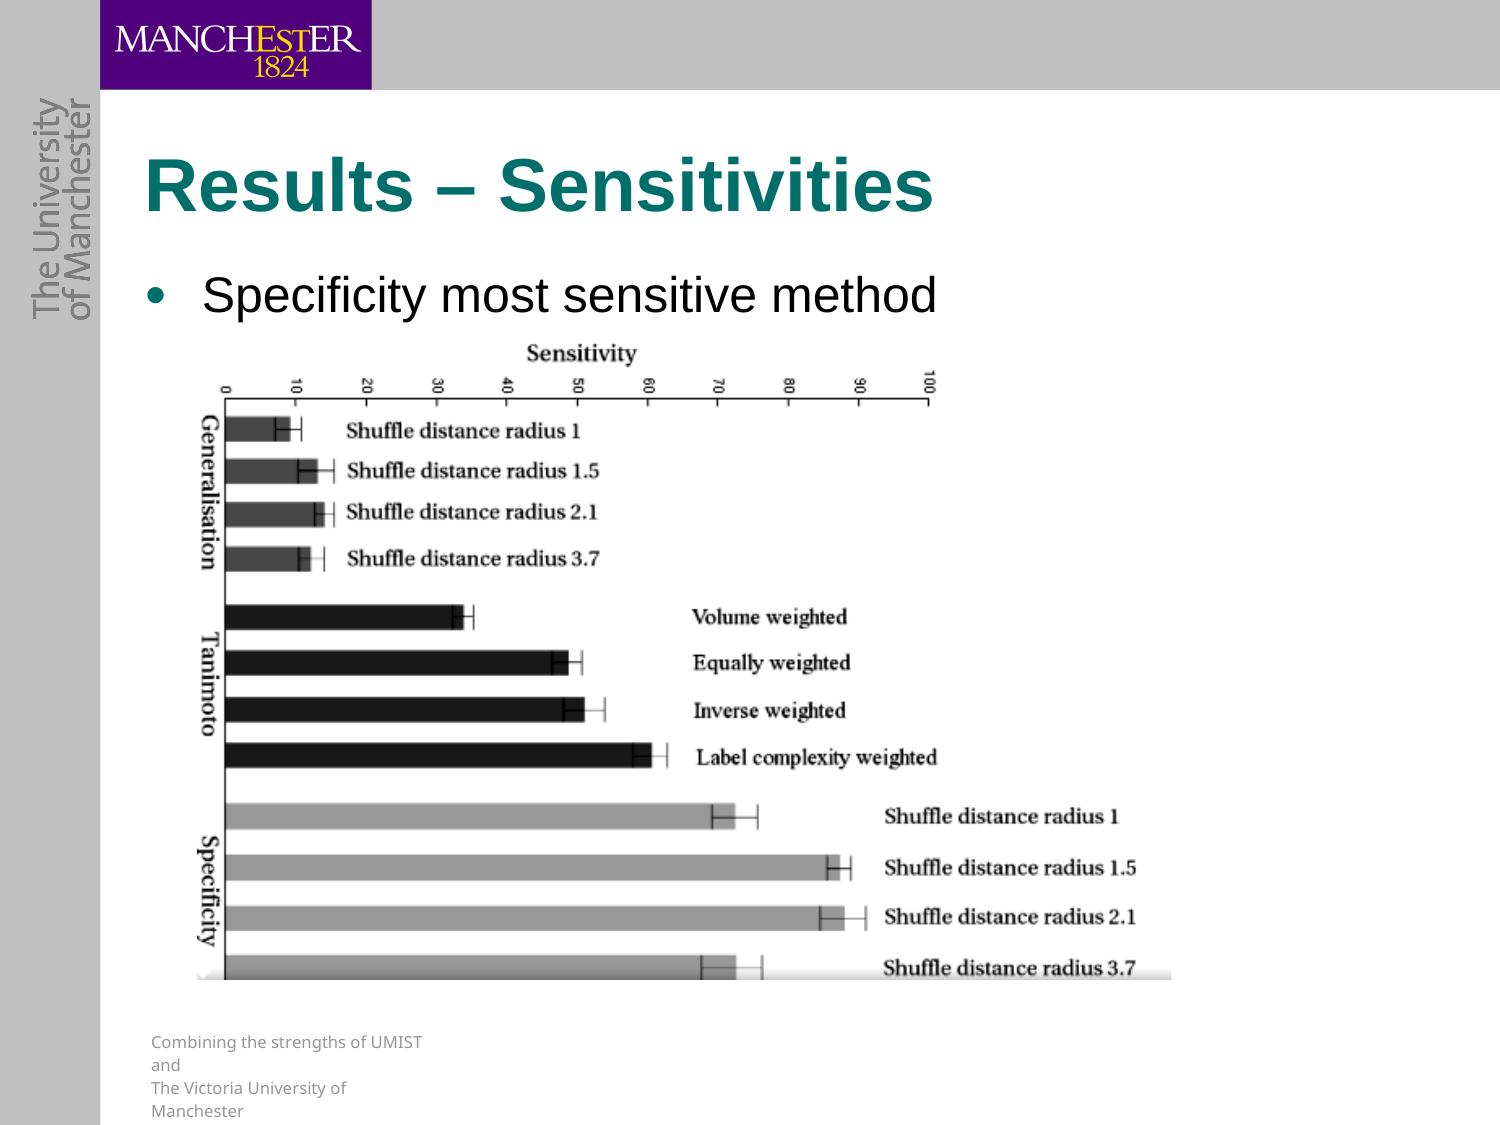

# Results – Sensitivities
Specificity most sensitive method